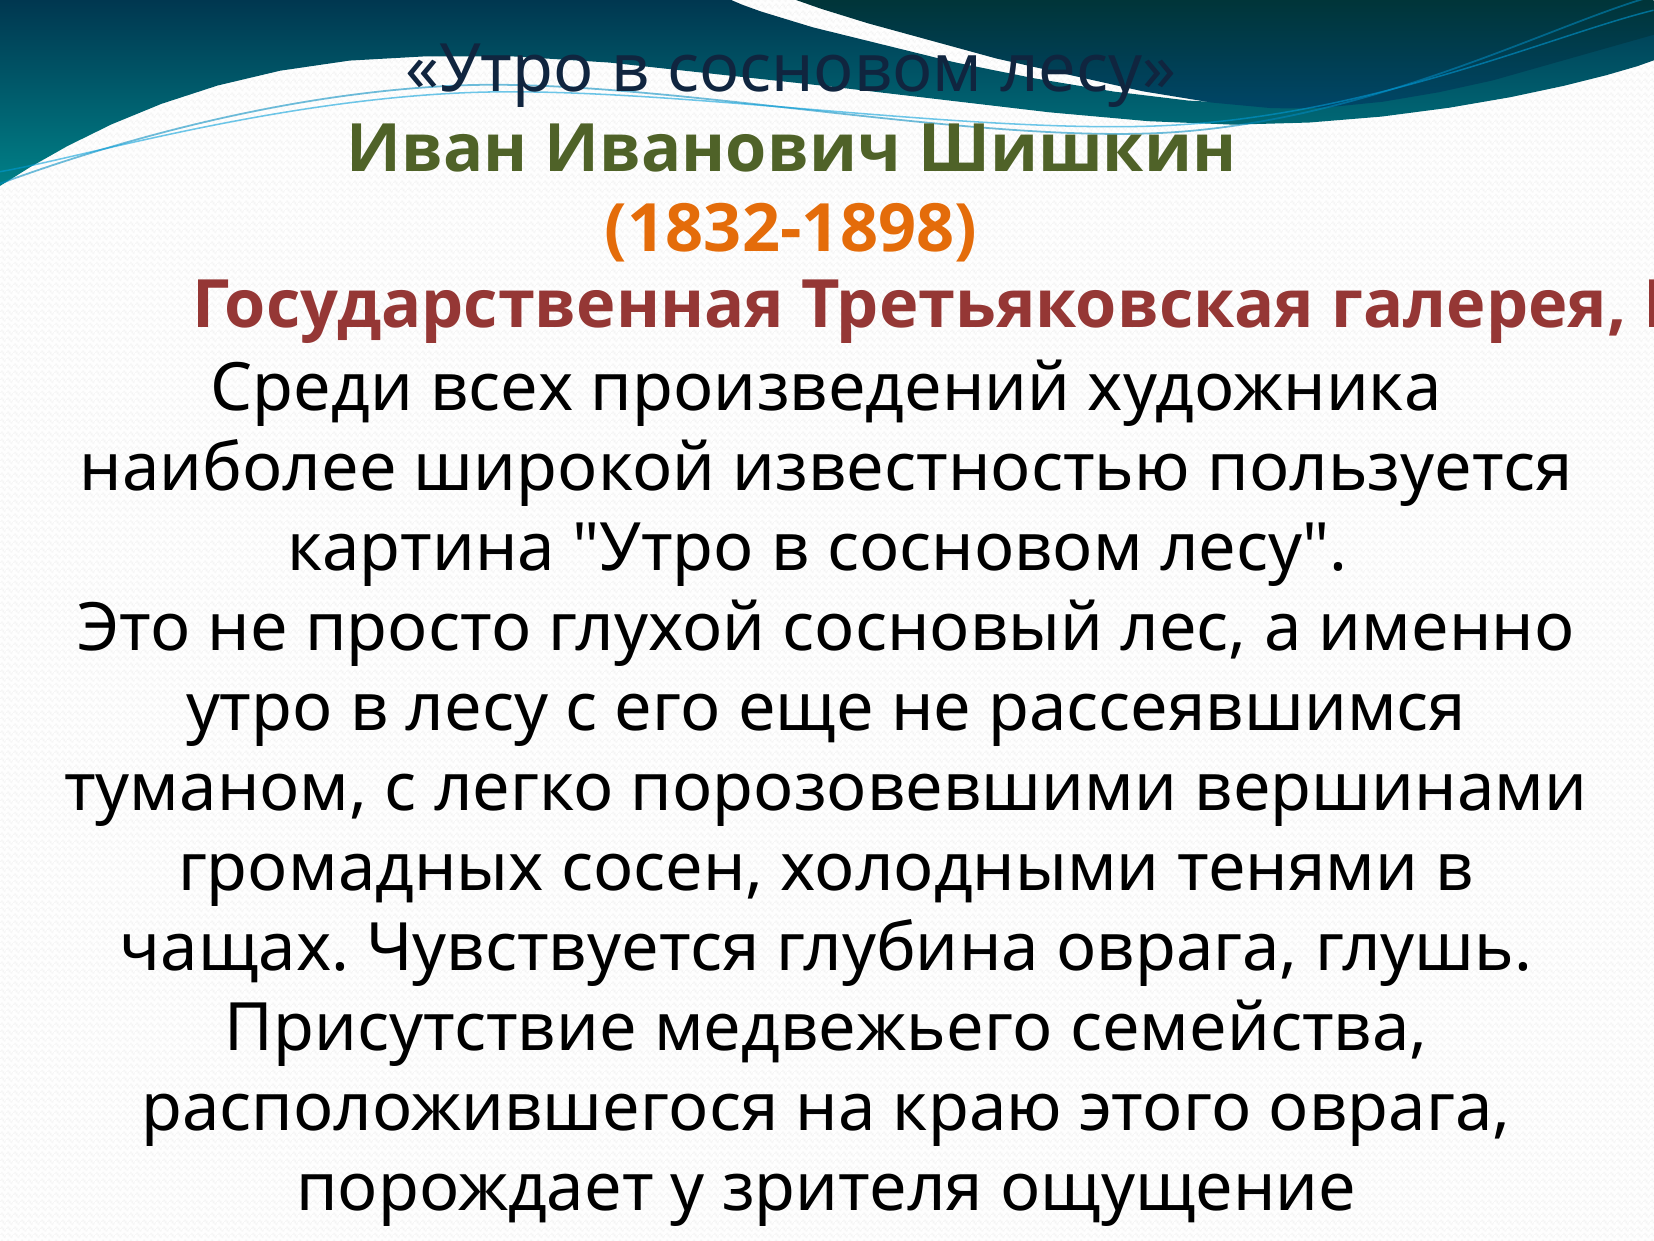

«Утро в сосновом лесу»
Иван Иванович Шишкин
(1832-1898)
Государственная Третьяковская галерея, Москва
Среди всех произведений художника наиболее широкой известностью пользуется картина "Утро в сосновом лесу".
Это не просто глухой сосновый лес, а именно утро в лесу с его еще не рассеявшимся туманом, с легко порозовевшими вершинами громадных сосен, холодными тенями в чащах. Чувствуется глубина оврага, глушь. Присутствие медвежьего семейства, расположившегося на краю этого оврага, порождает у зрителя ощущение отдаленности и глухости дикого леса.